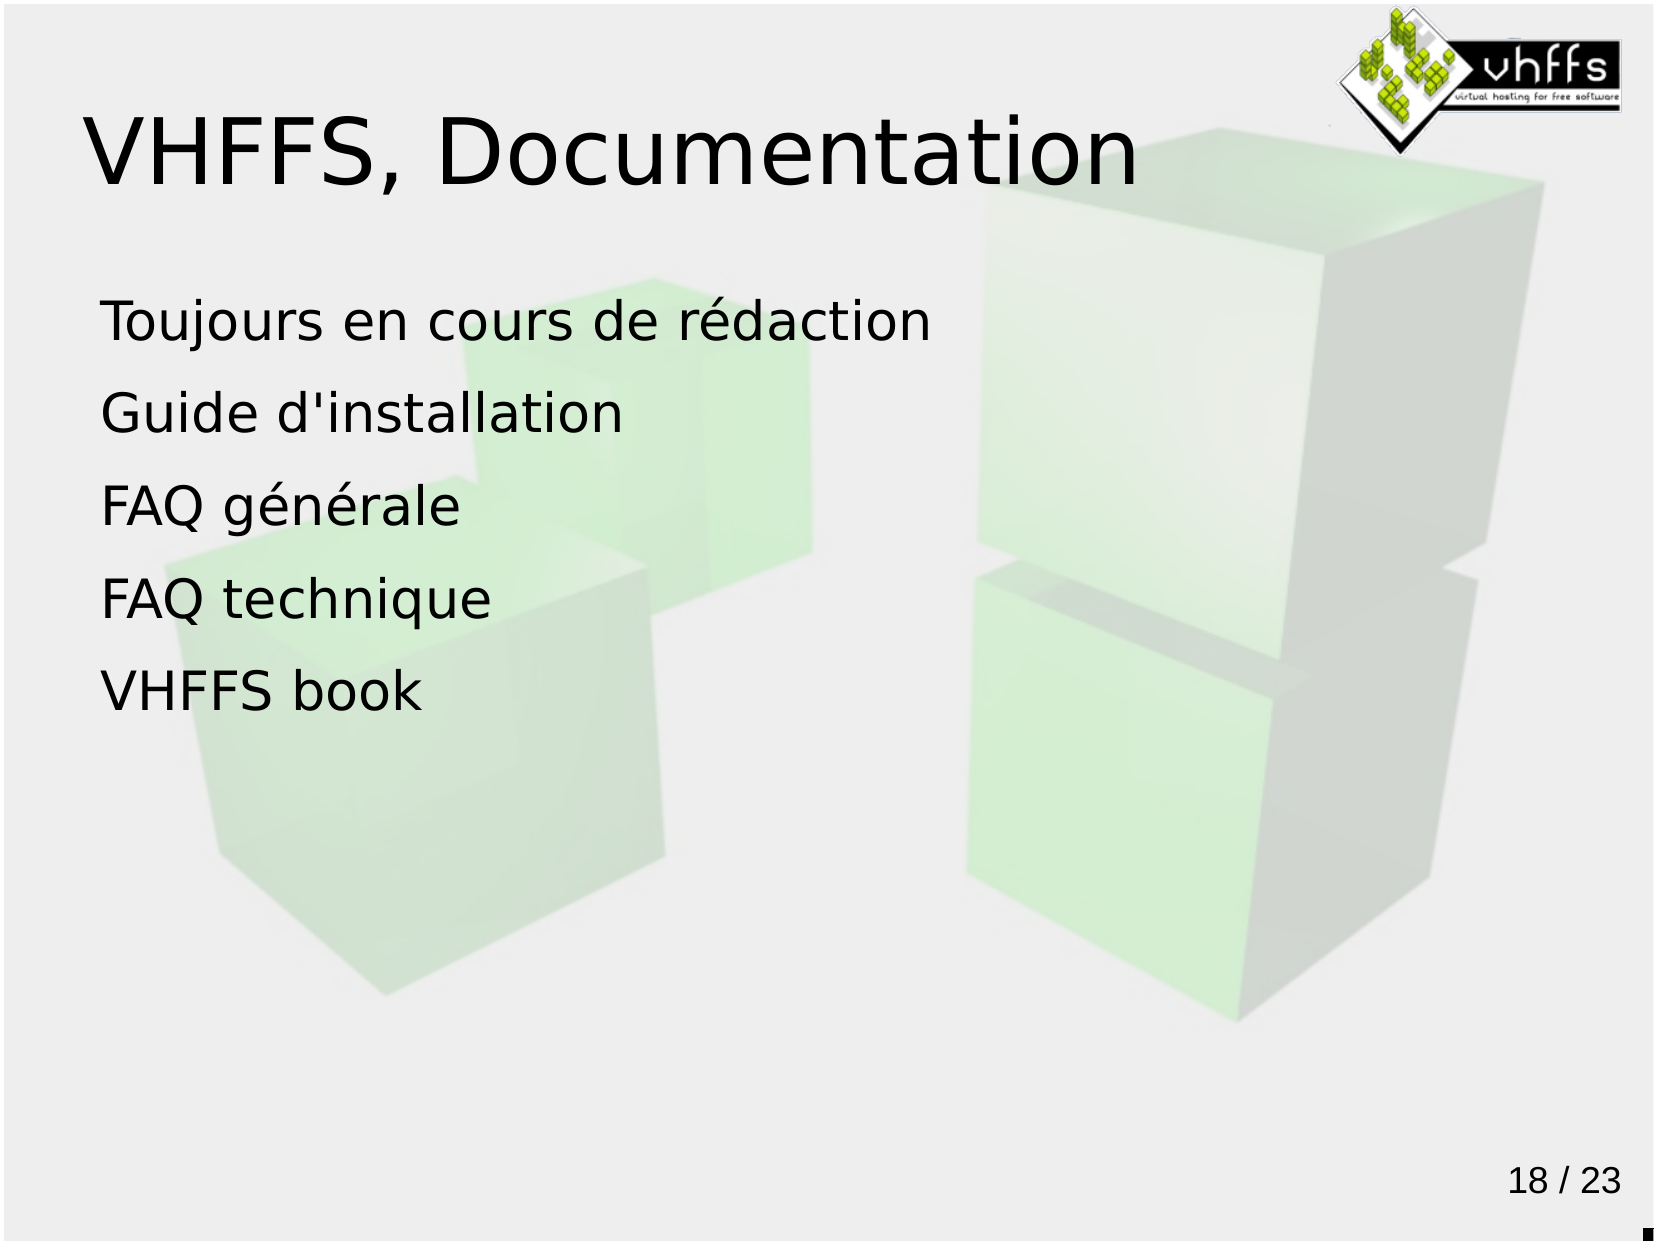

# VHFFS, Documentation
Toujours en cours de rédaction
Guide d'installation
FAQ générale
FAQ technique
VHFFS book